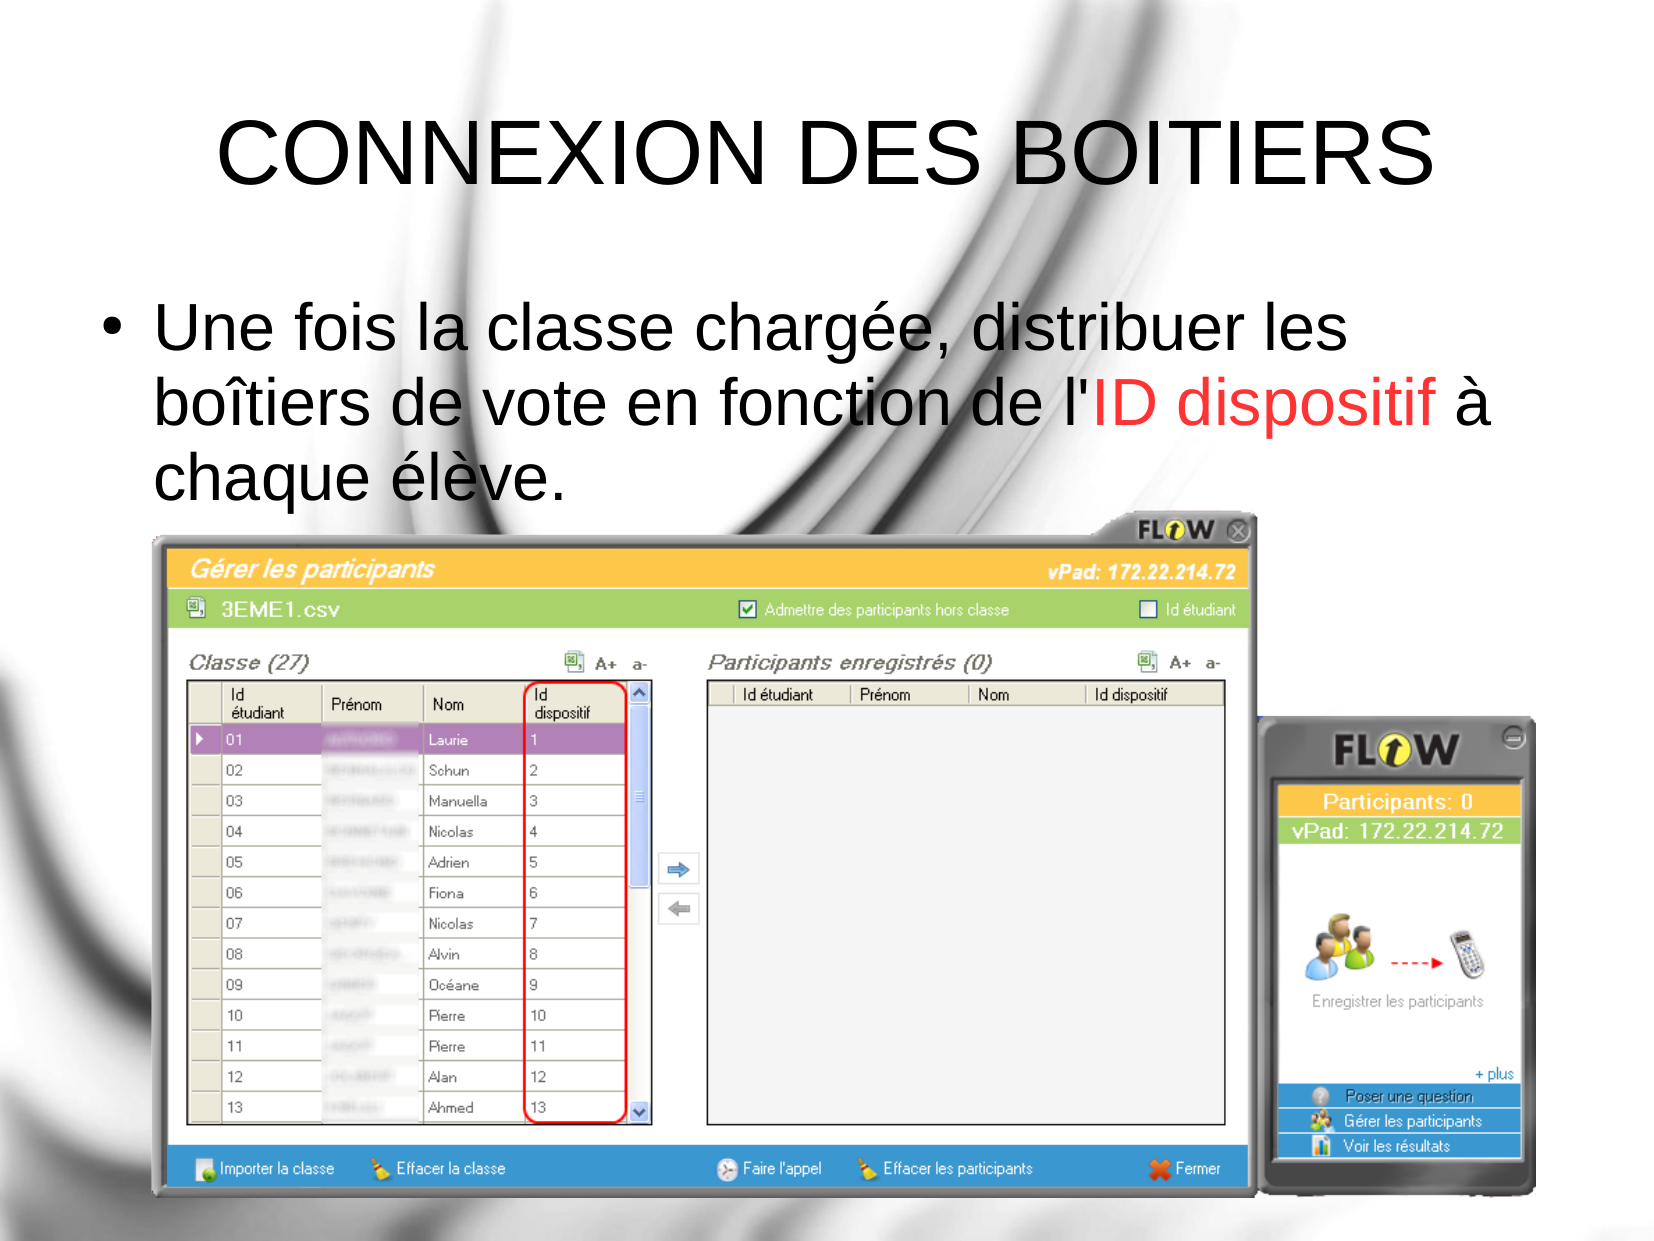

# CONNEXION DES BOITIERS
Une fois la classe chargée, distribuer les boîtiers de vote en fonction de l'ID dispositif à chaque élève.